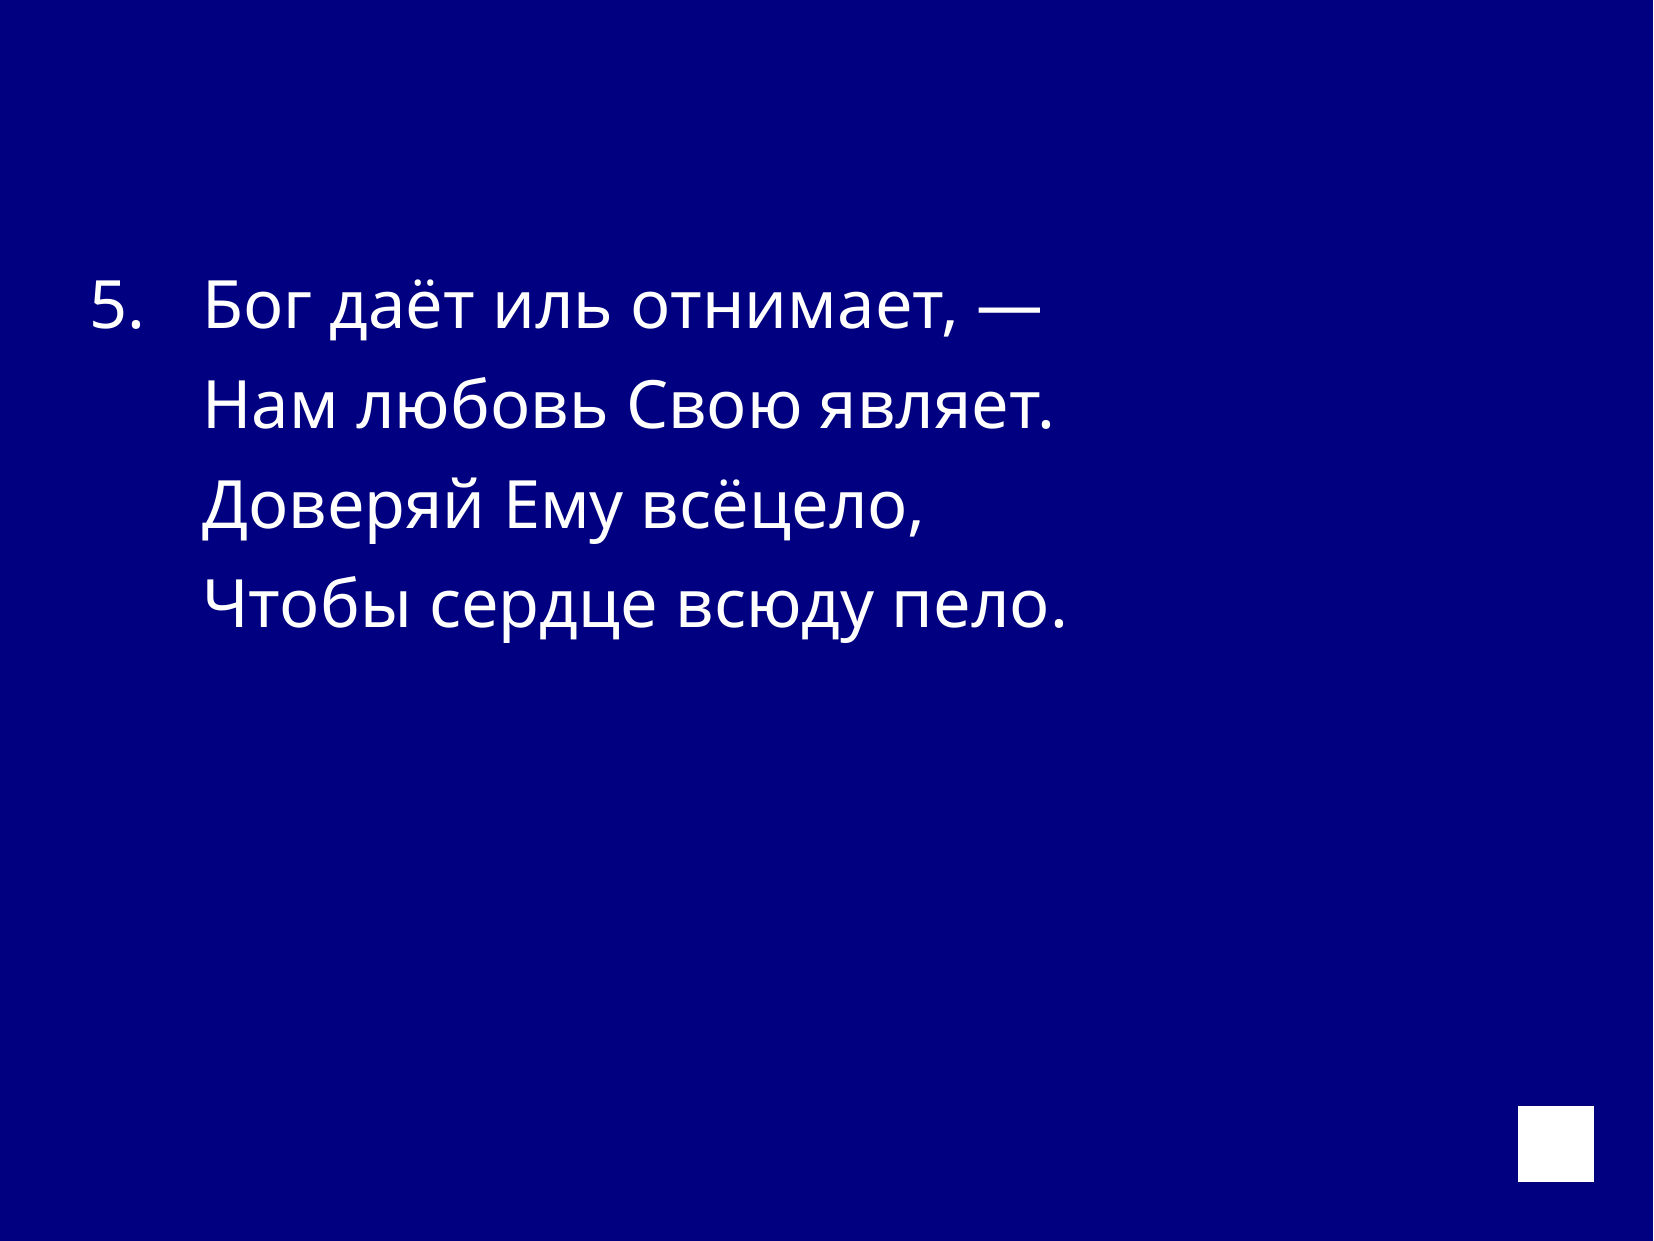

5.	Бог даёт иль отнимает, ―
	Нам любовь Свою являет.
	Доверяй Ему всёцело,
	Чтобы сердце всюду пело.